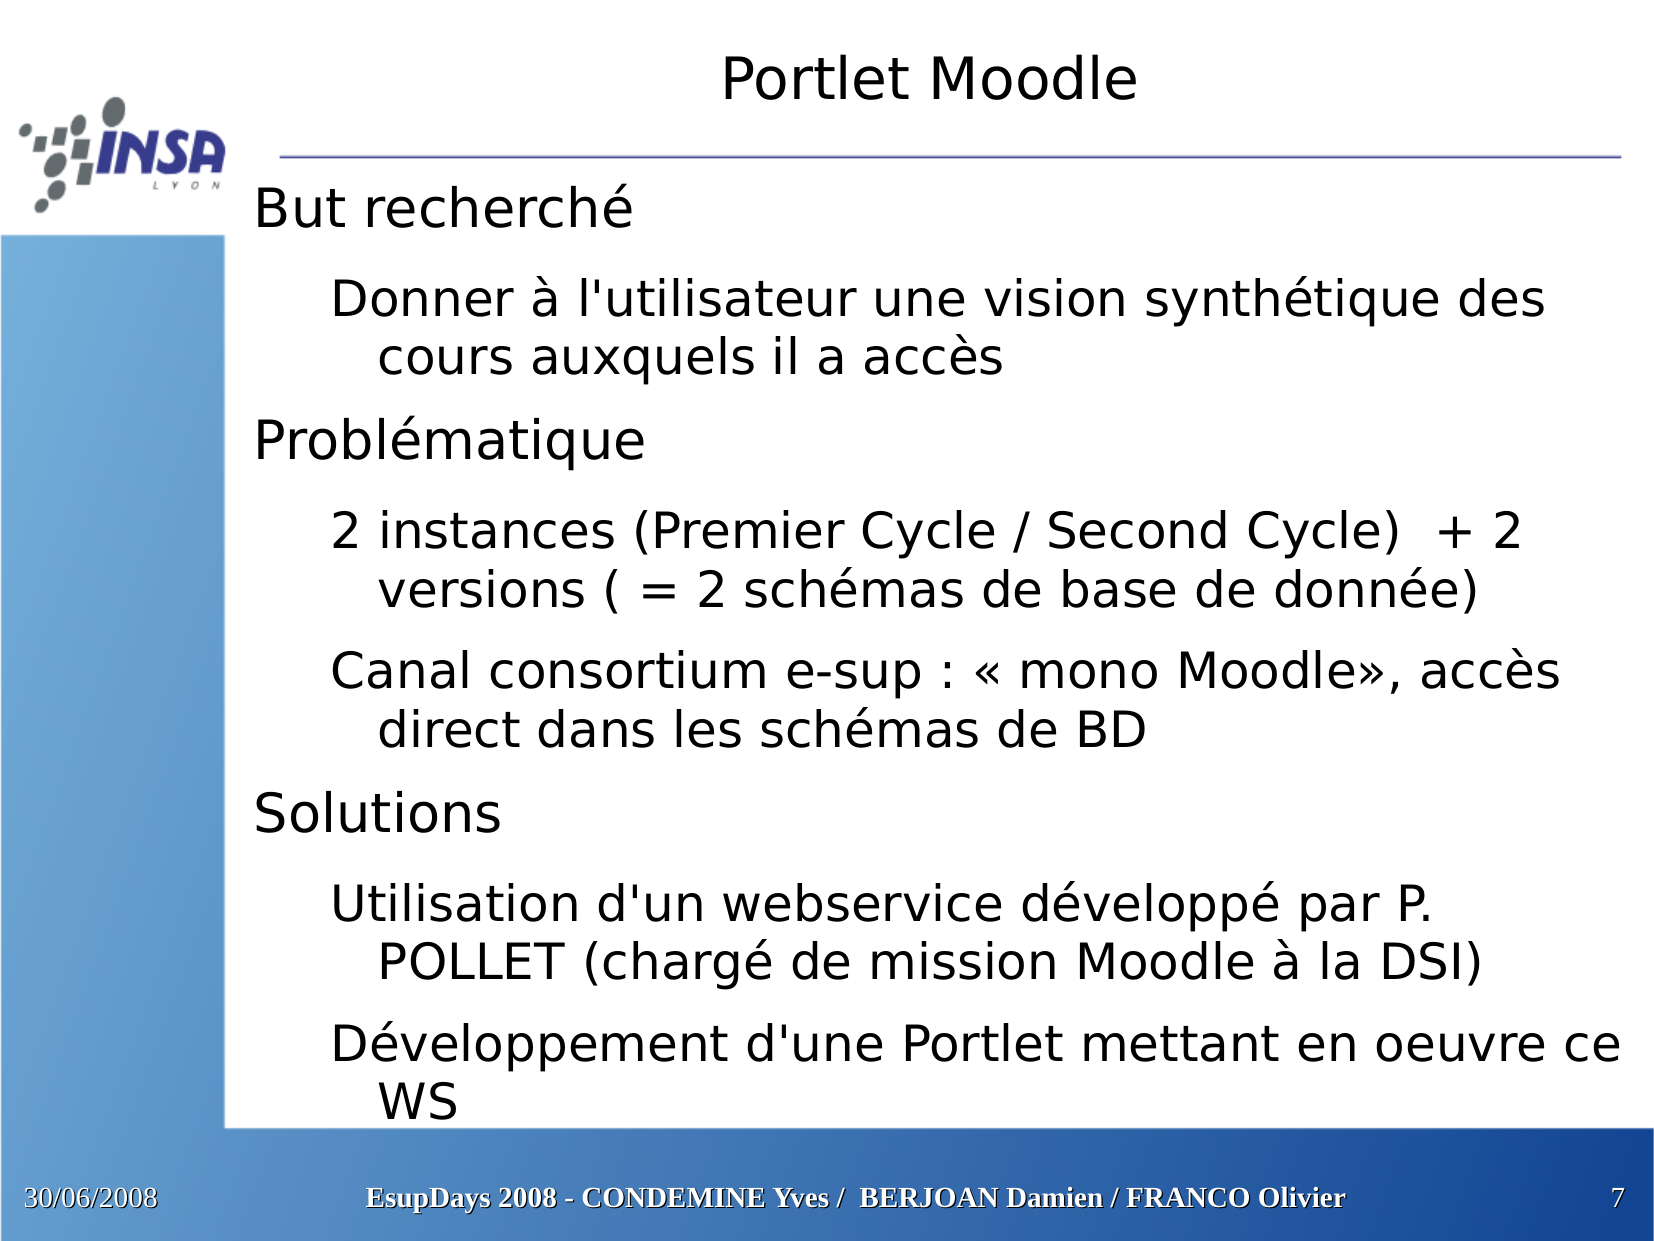

# Portlet Moodle
But recherché
Donner à l'utilisateur une vision synthétique des cours auxquels il a accès
Problématique
2 instances (Premier Cycle / Second Cycle) + 2 versions ( = 2 schémas de base de donnée)
Canal consortium e-sup : « mono Moodle», accès direct dans les schémas de BD
Solutions
Utilisation d'un webservice développé par P. POLLET (chargé de mission Moodle à la DSI)
Développement d'une Portlet mettant en oeuvre ce WS
30/06/2008
EsupDays 2008 - CONDEMINE Yves / BERJOAN Damien / FRANCO Olivier
7